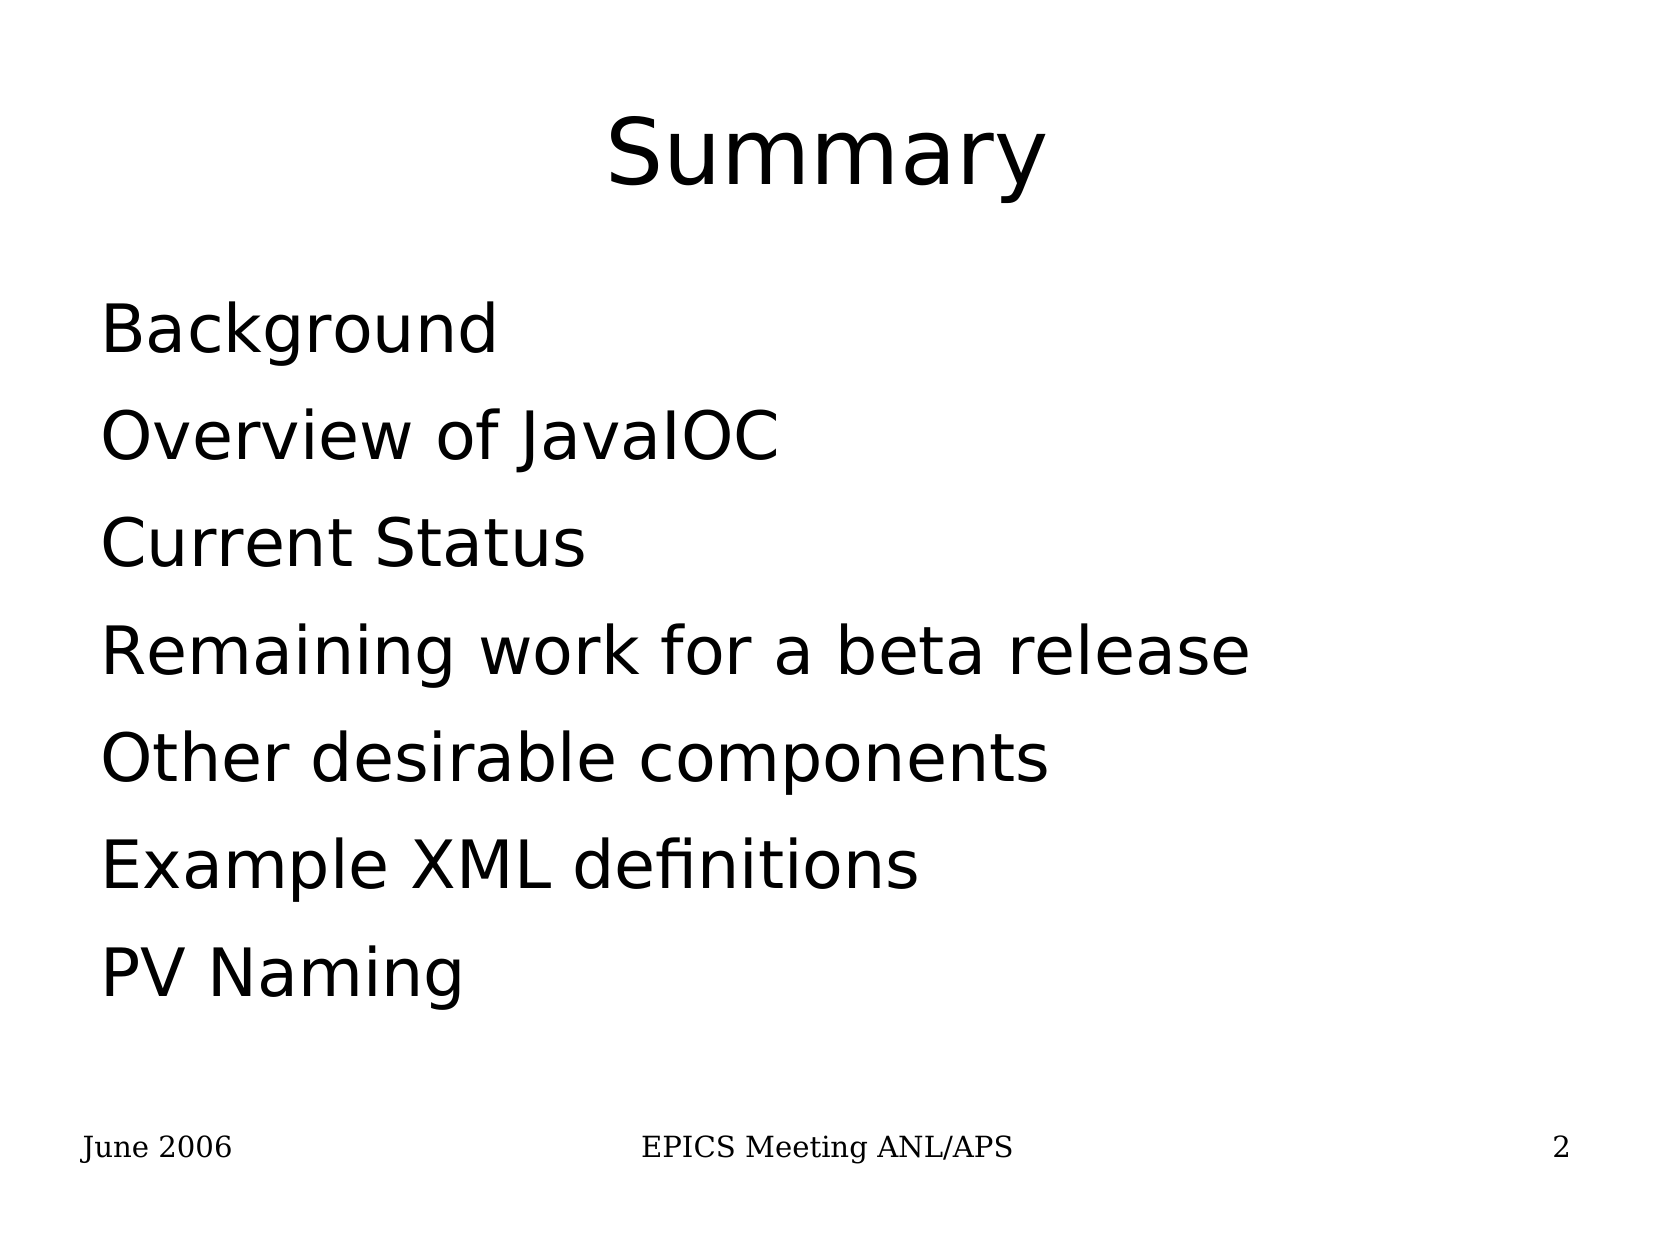

# Summary
Background
Overview of JavaIOC
Current Status
Remaining work for a beta release
Other desirable components
Example XML definitions
PV Naming
June 2006
EPICS Meeting ANL/APS
2